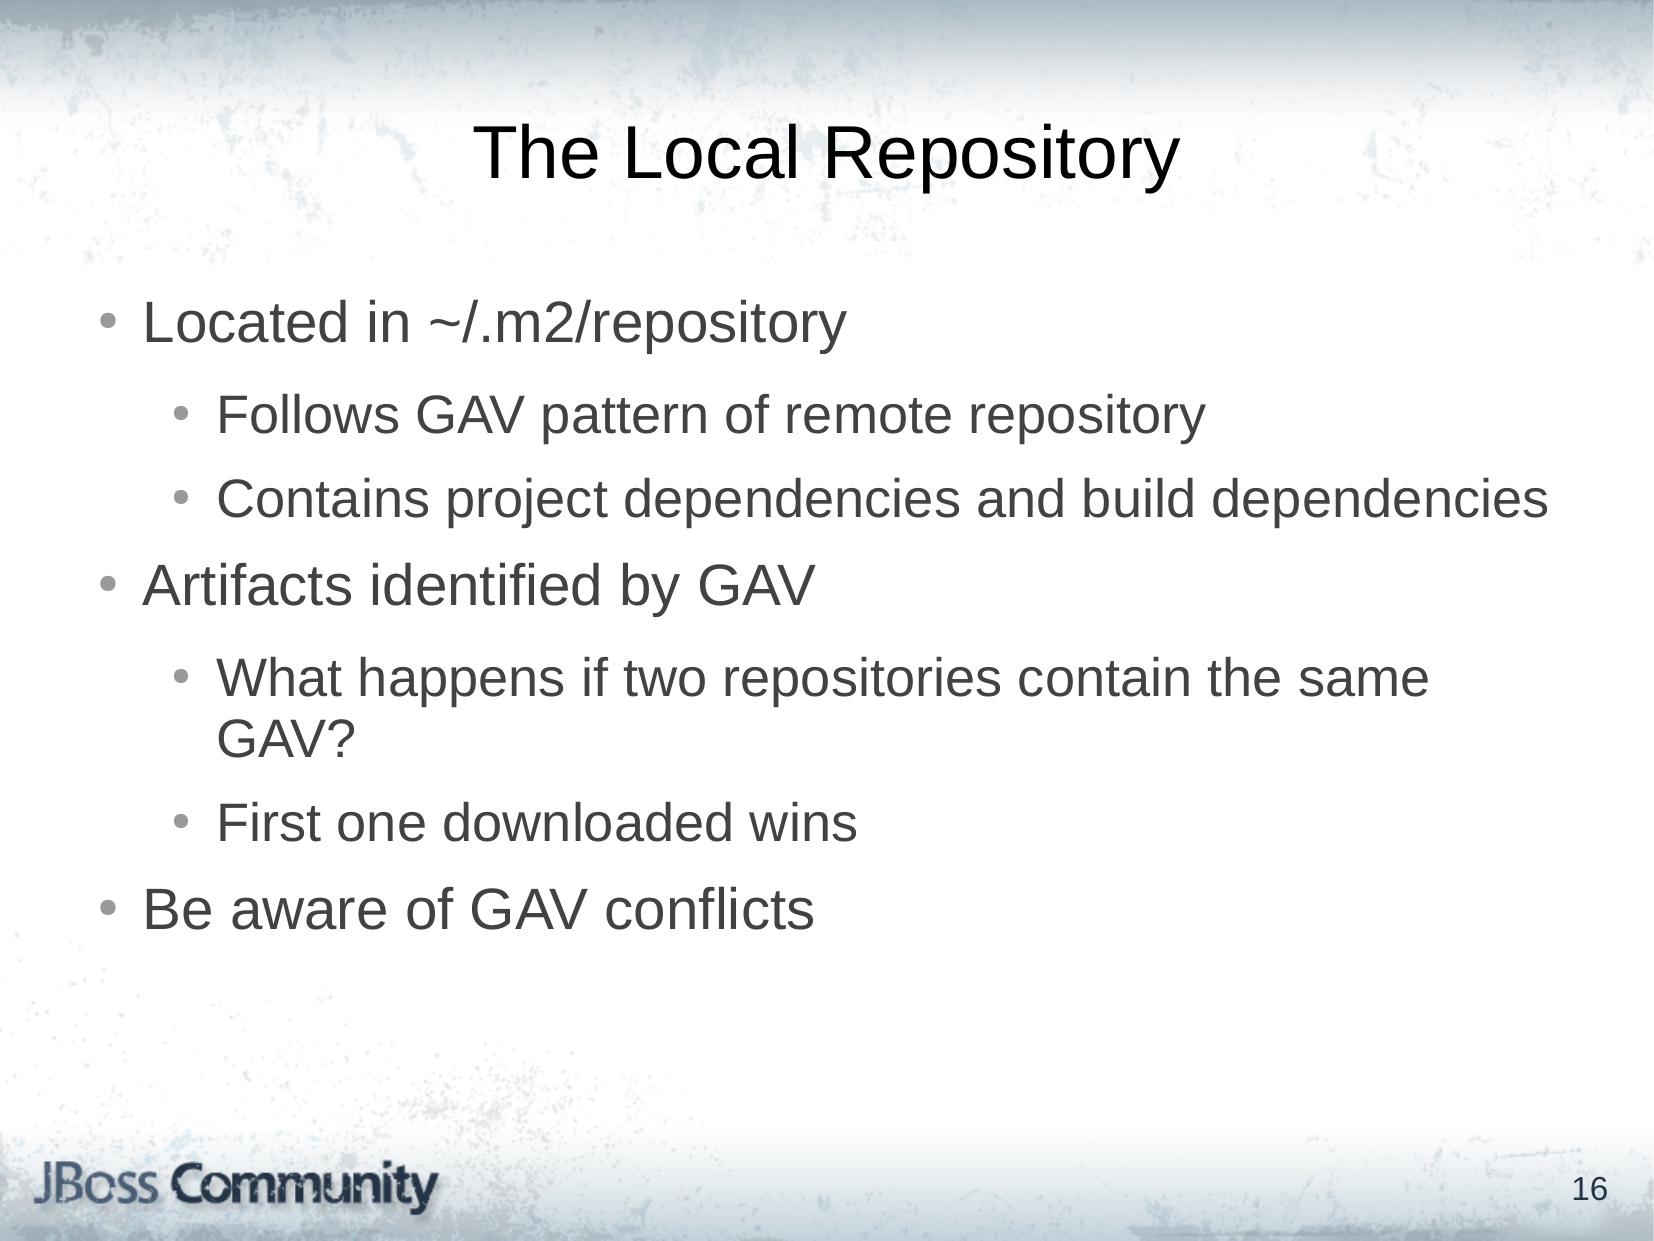

# The Local Repository
Located in ~/.m2/repository
Follows GAV pattern of remote repository
Contains project dependencies and build dependencies
Artifacts identified by GAV
What happens if two repositories contain the same GAV?
First one downloaded wins
Be aware of GAV conflicts